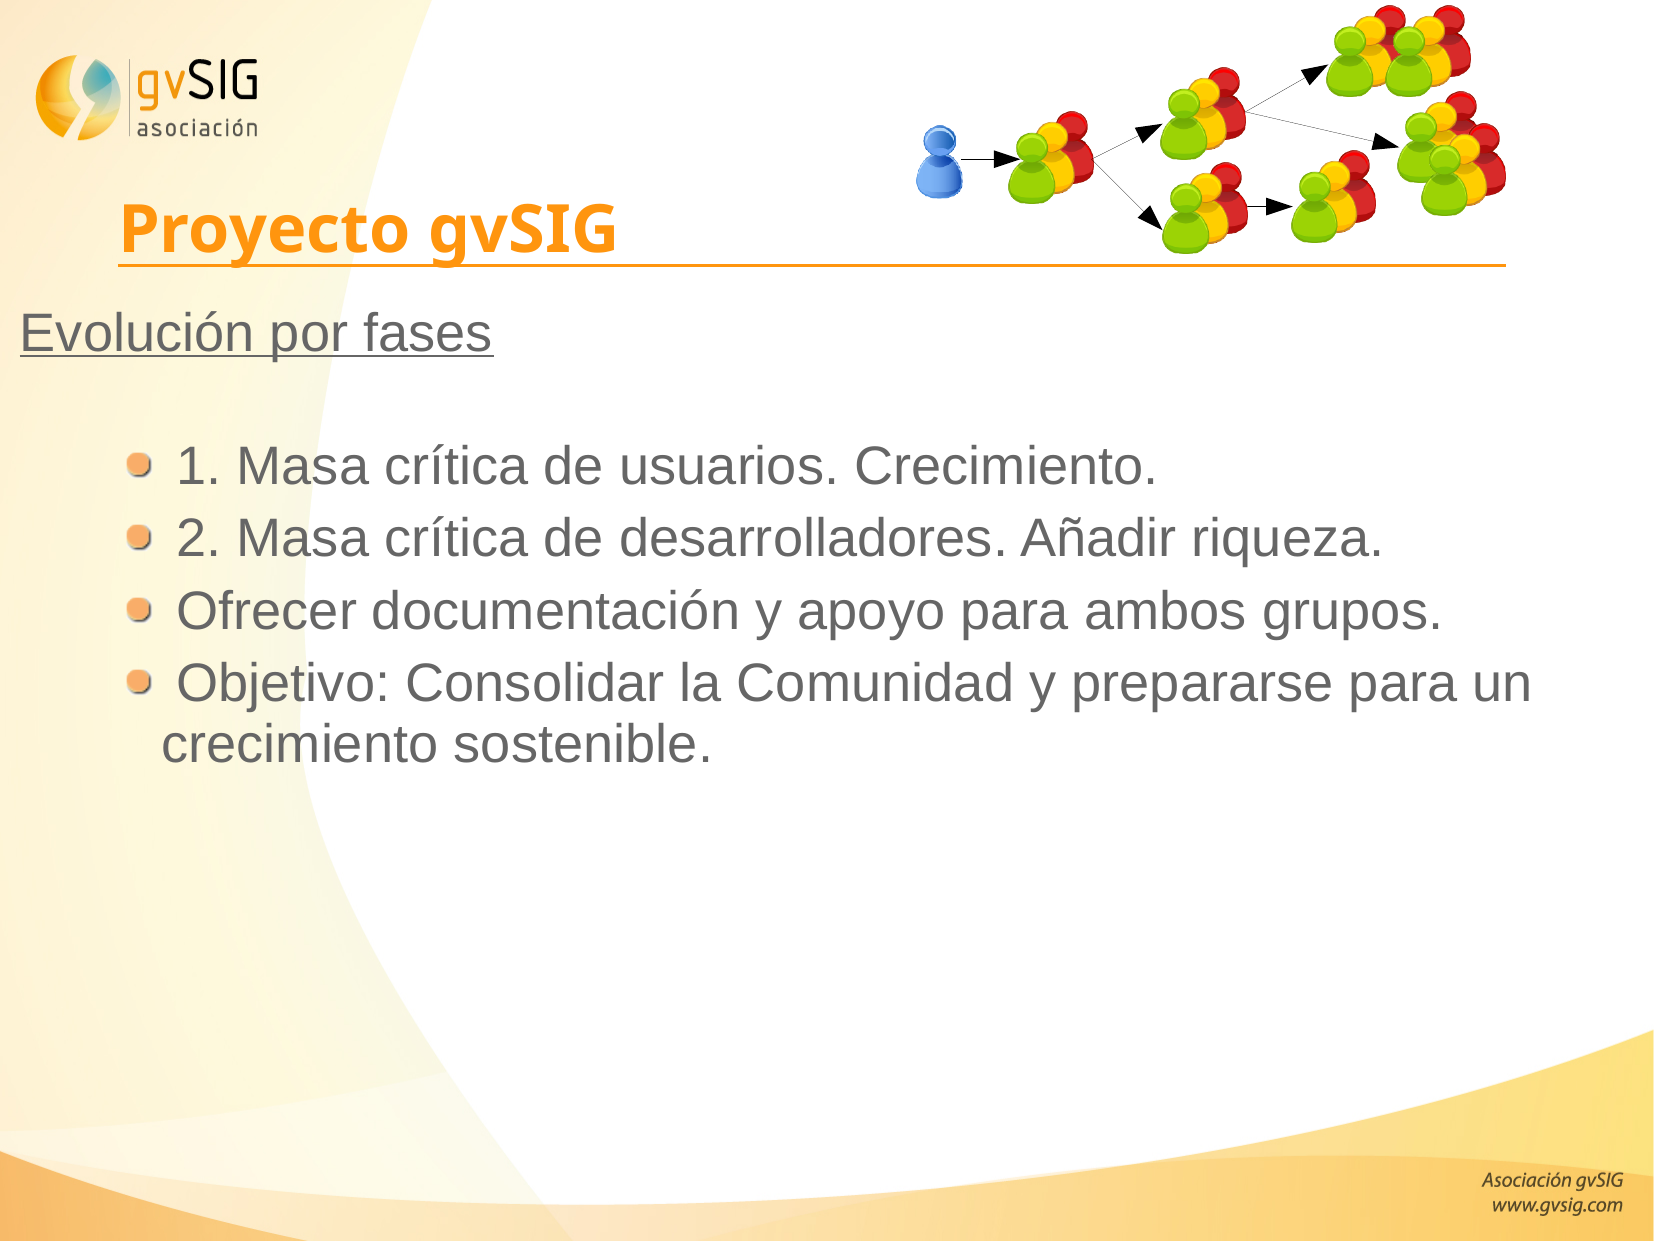

# Proyecto gvSIG
Evolución por fases
 1. Masa crítica de usuarios. Crecimiento.
 2. Masa crítica de desarrolladores. Añadir riqueza.
 Ofrecer documentación y apoyo para ambos grupos.
 Objetivo: Consolidar la Comunidad y prepararse para un crecimiento sostenible.